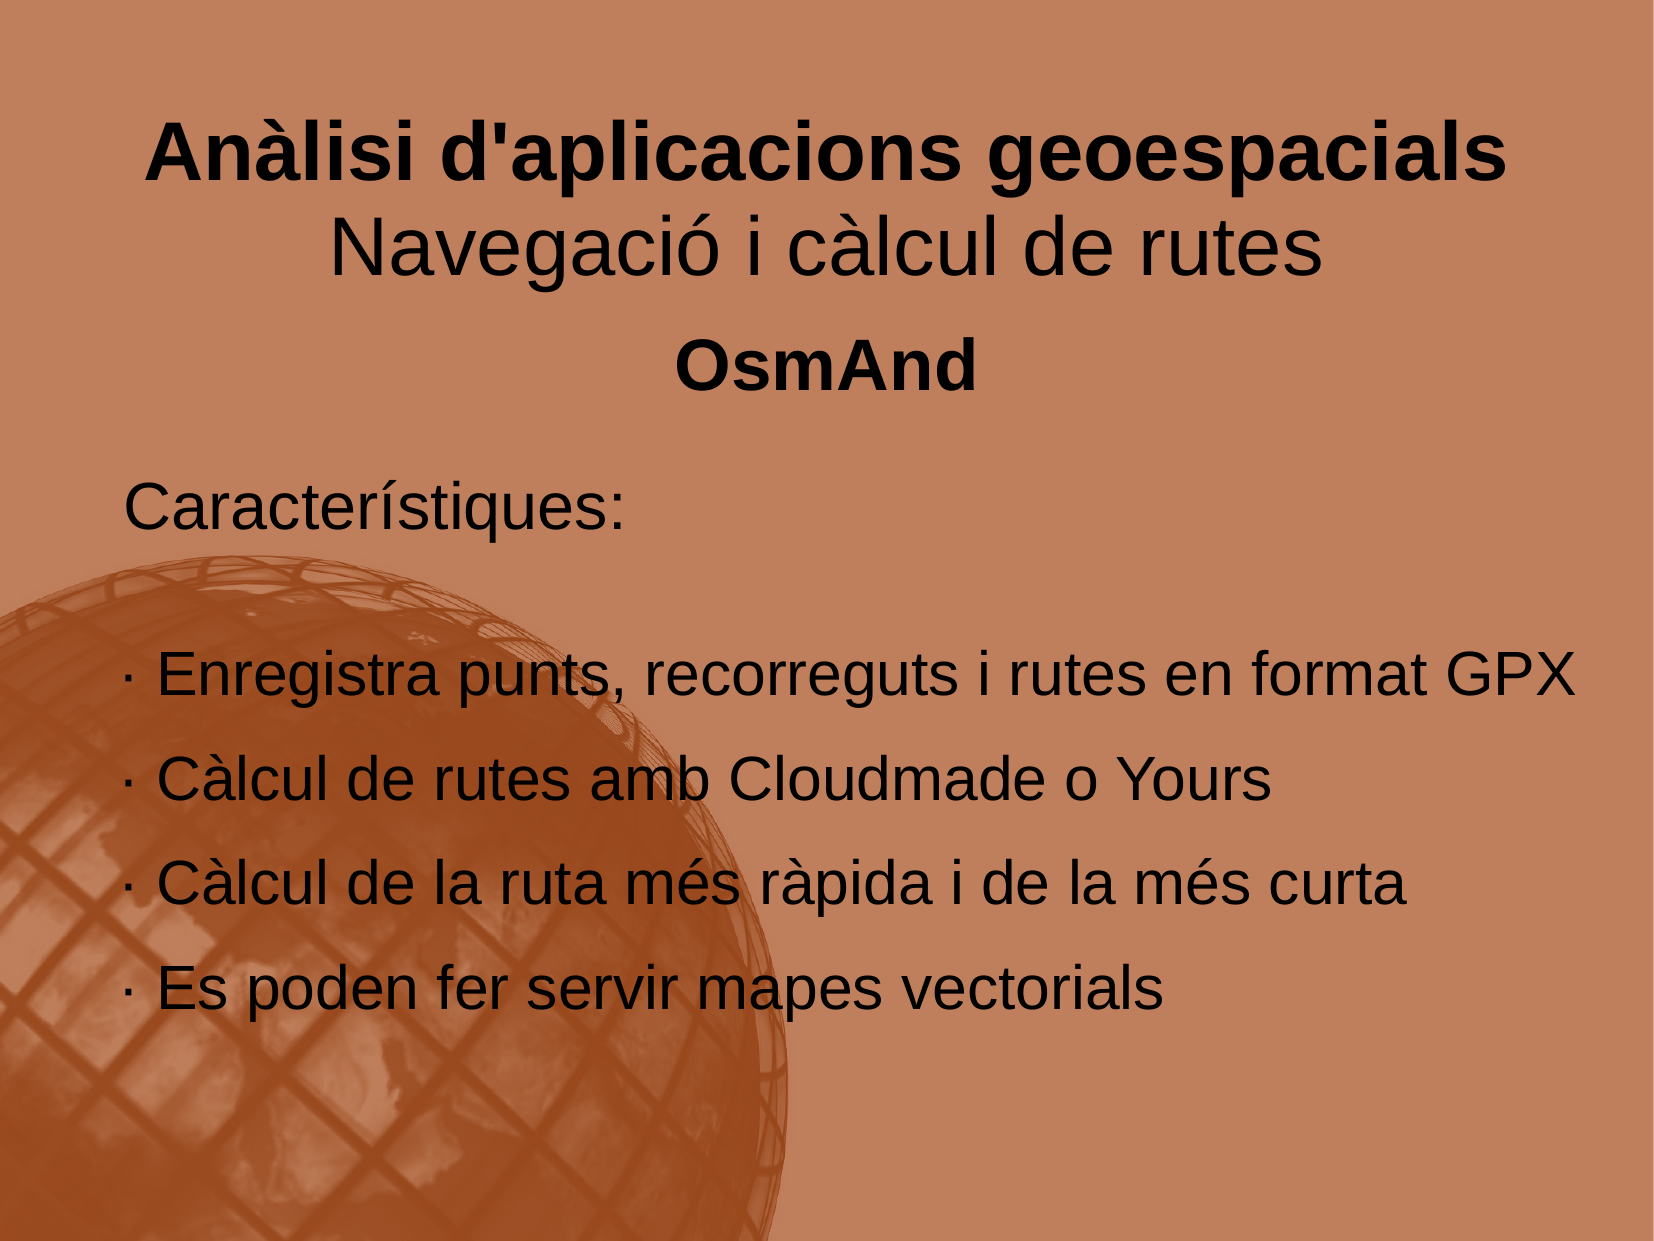

# Anàlisi d'aplicacions geoespacials
Navegació i càlcul de rutes
OsmAnd
· Enregistra punts, recorreguts i rutes en format GPX
· Càlcul de rutes amb Cloudmade o Yours
· Càlcul de la ruta més ràpida i de la més curta
· Es poden fer servir mapes vectorials
Característiques: